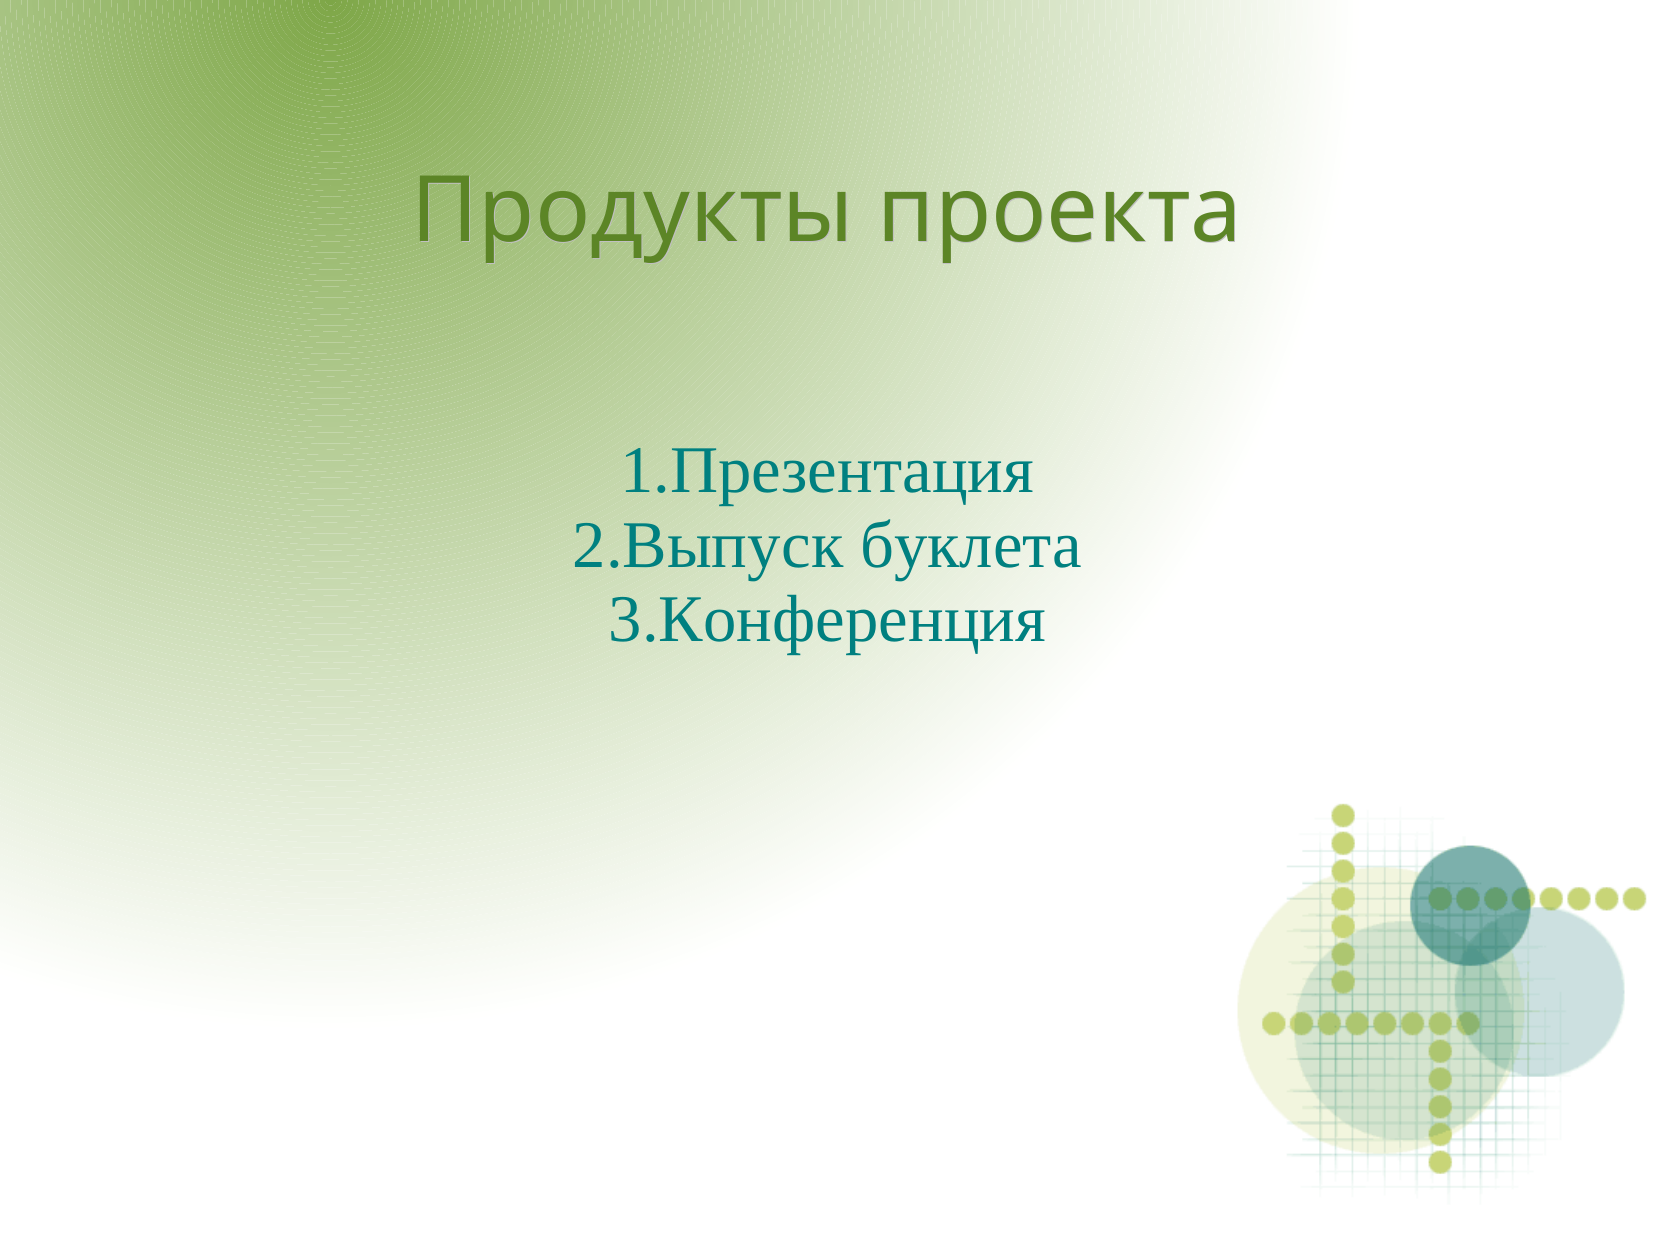

1.Презентация
2.Выпуск буклета
3.Конференция
# Продукты проекта